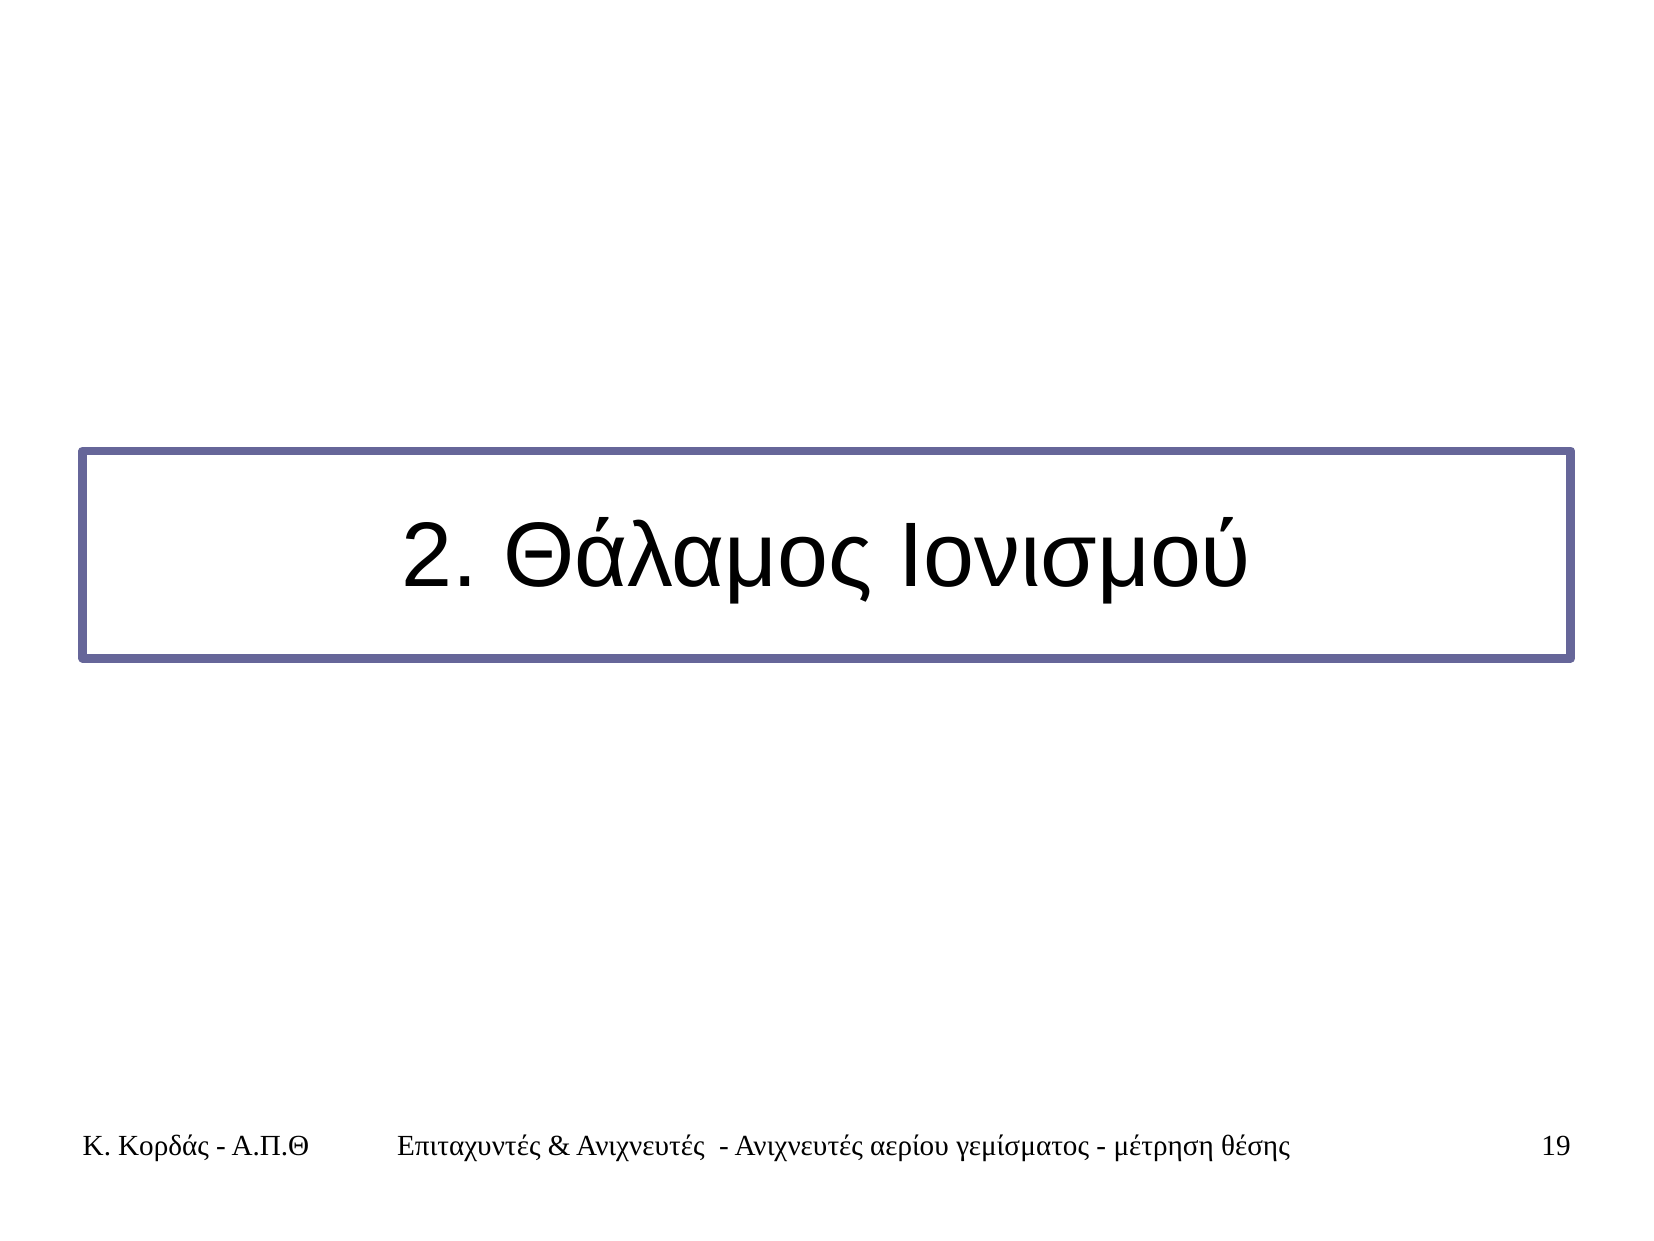

# 2. Θάλαμος Ιονισμού
Κ. Κορδάς - Α.Π.Θ
Επιταχυντές & Ανιχνευτές - Ανιχνευτές αερίου γεμίσματος - μέτρηση θέσης
19